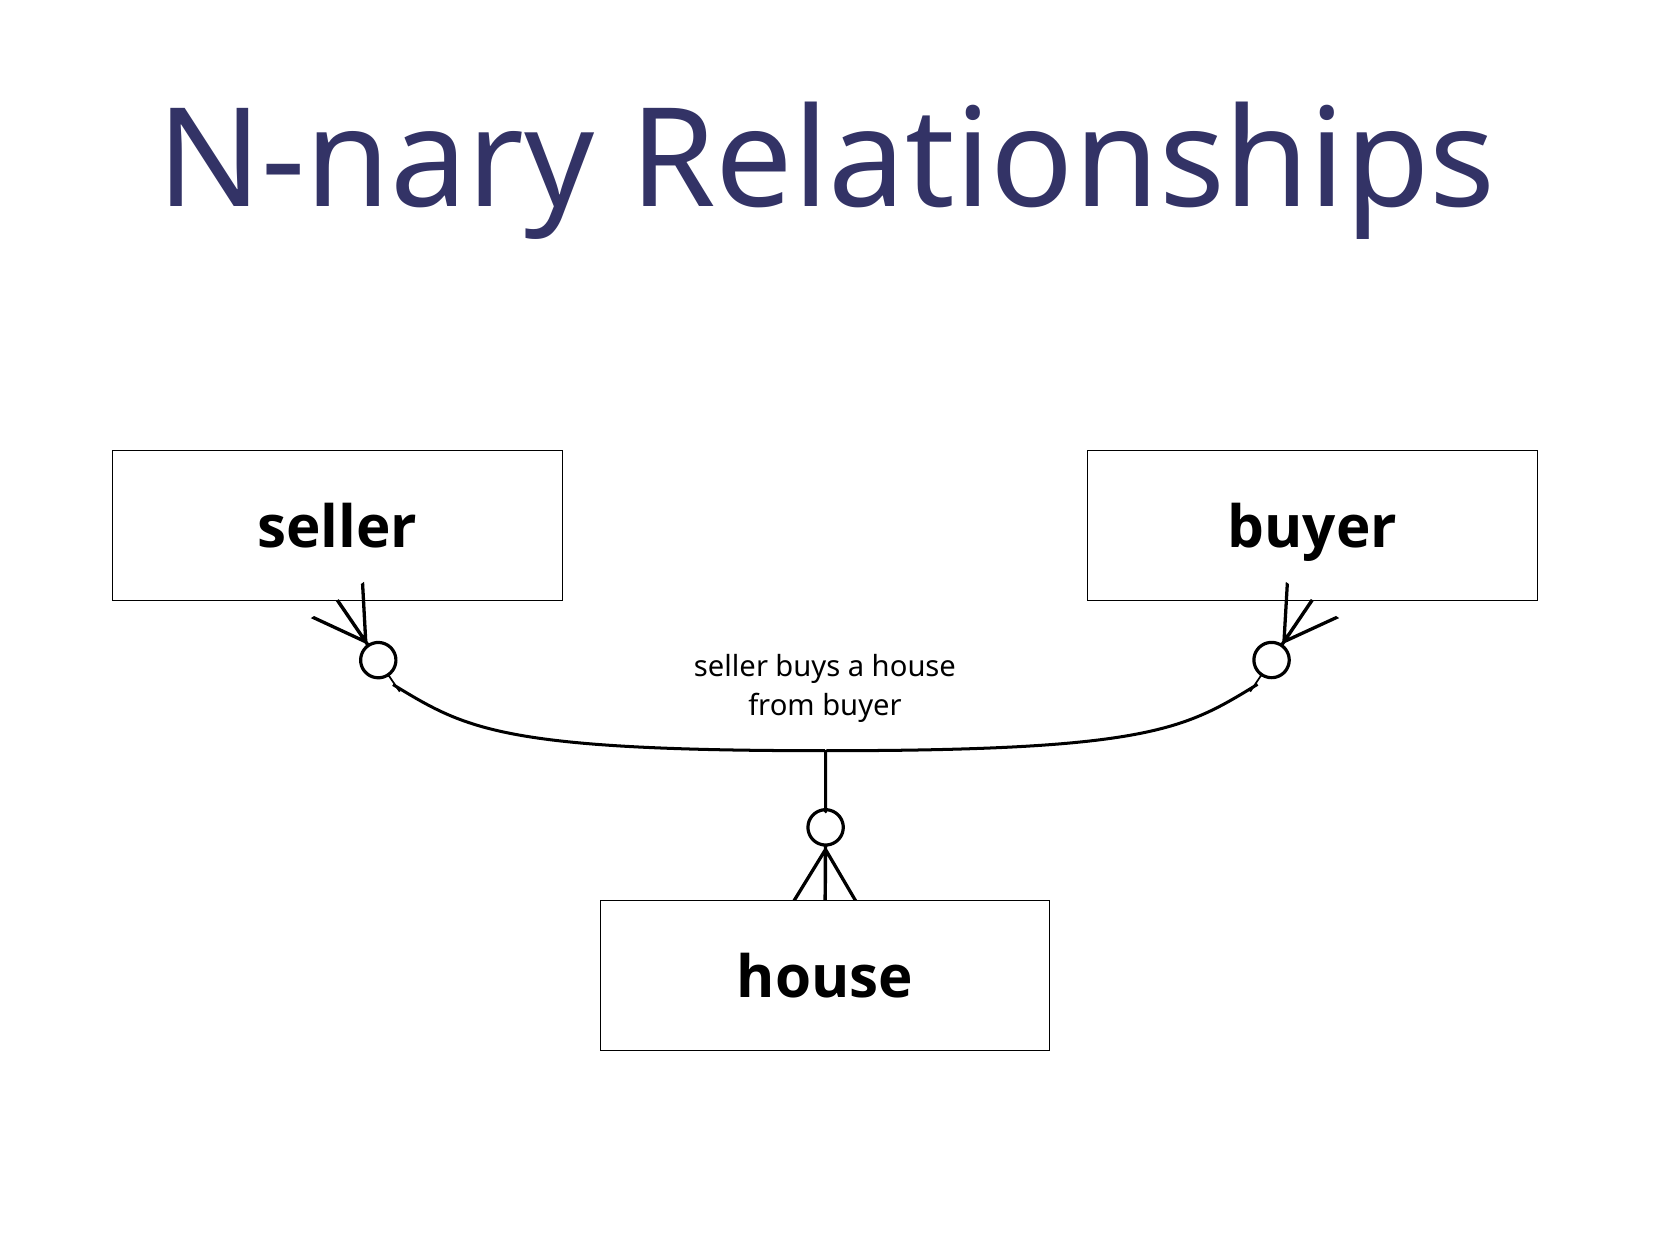

# N-nary Relationships
seller
buyer
seller buys a house
from buyer
house